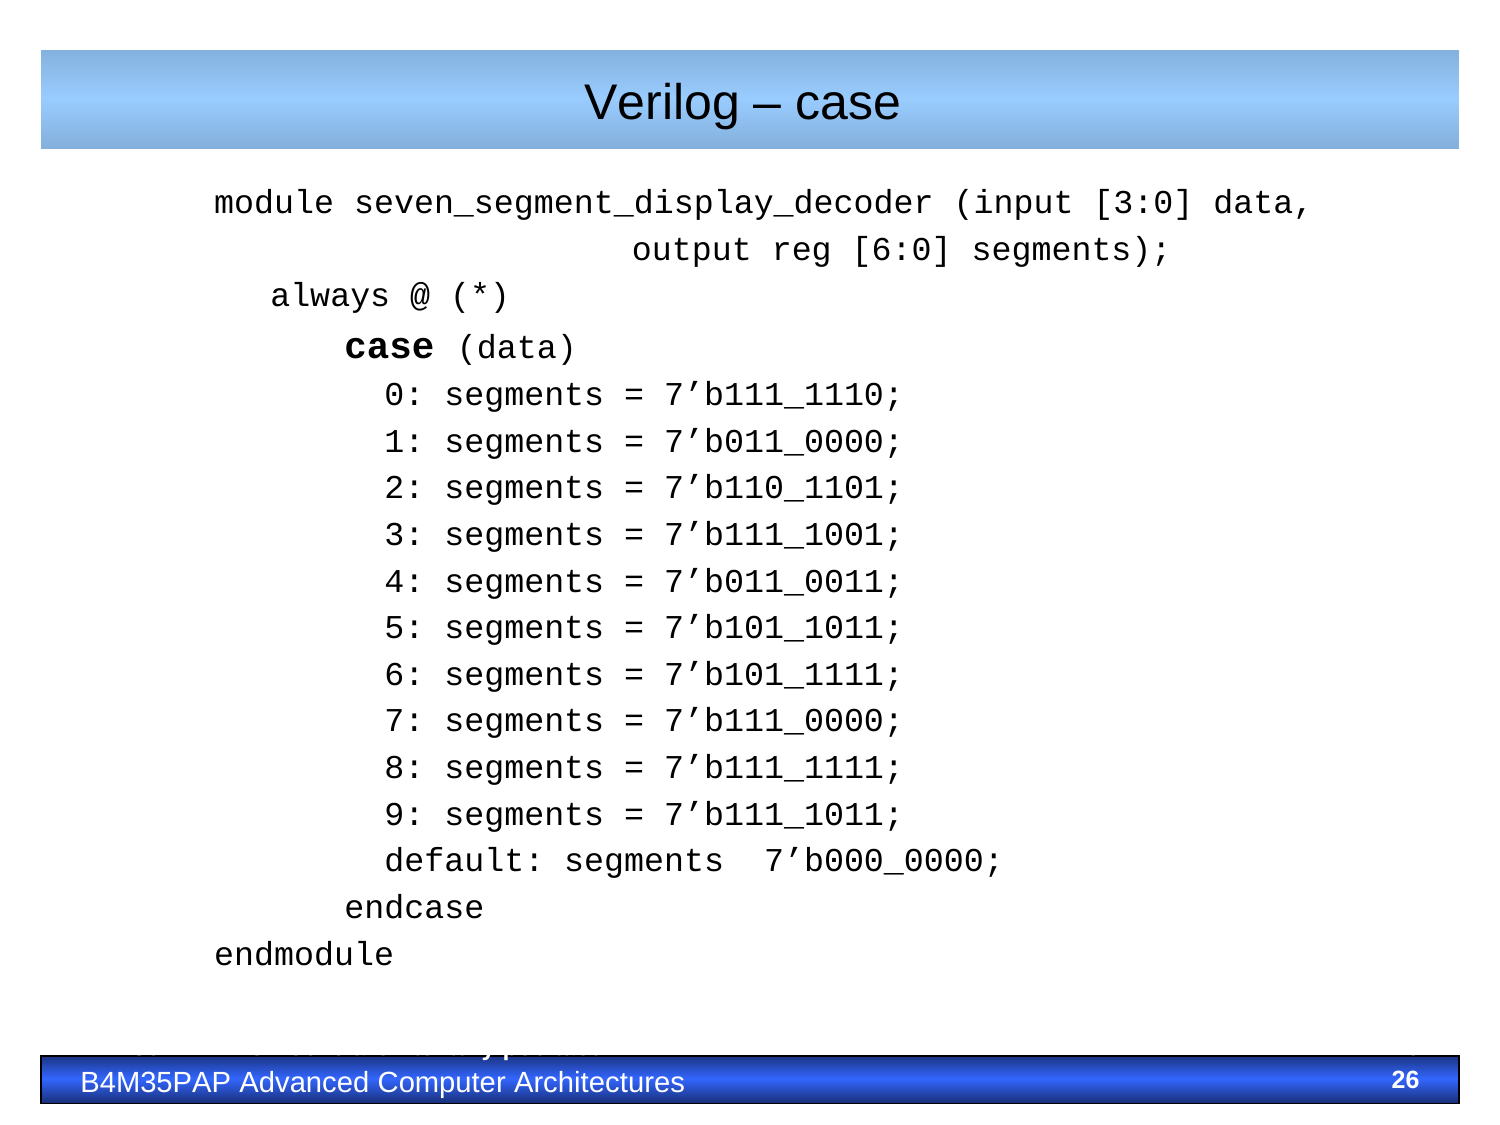

# Verilog – case
module seven_segment_display_decoder (input [3:0] data,
			 	 output reg [6:0] segments);
	always @ (*)
		case (data)
		 0: segments = 7’b111_1110;
		 1: segments = 7’b011_0000;
		 2: segments = 7’b110_1101;
		 3: segments = 7’b111_1001;
		 4: segments = 7’b011_0011;
		 5: segments = 7’b101_1011;
		 6: segments = 7’b101_1111;
		 7: segments = 7’b111_0000;
		 8: segments = 7’b111_1111;
		 9: segments = 7’b111_1011;
		 default: segments 7’b000_0000;
		endcase
endmodule
A4M36PAP Pokročilé architektury počítačů